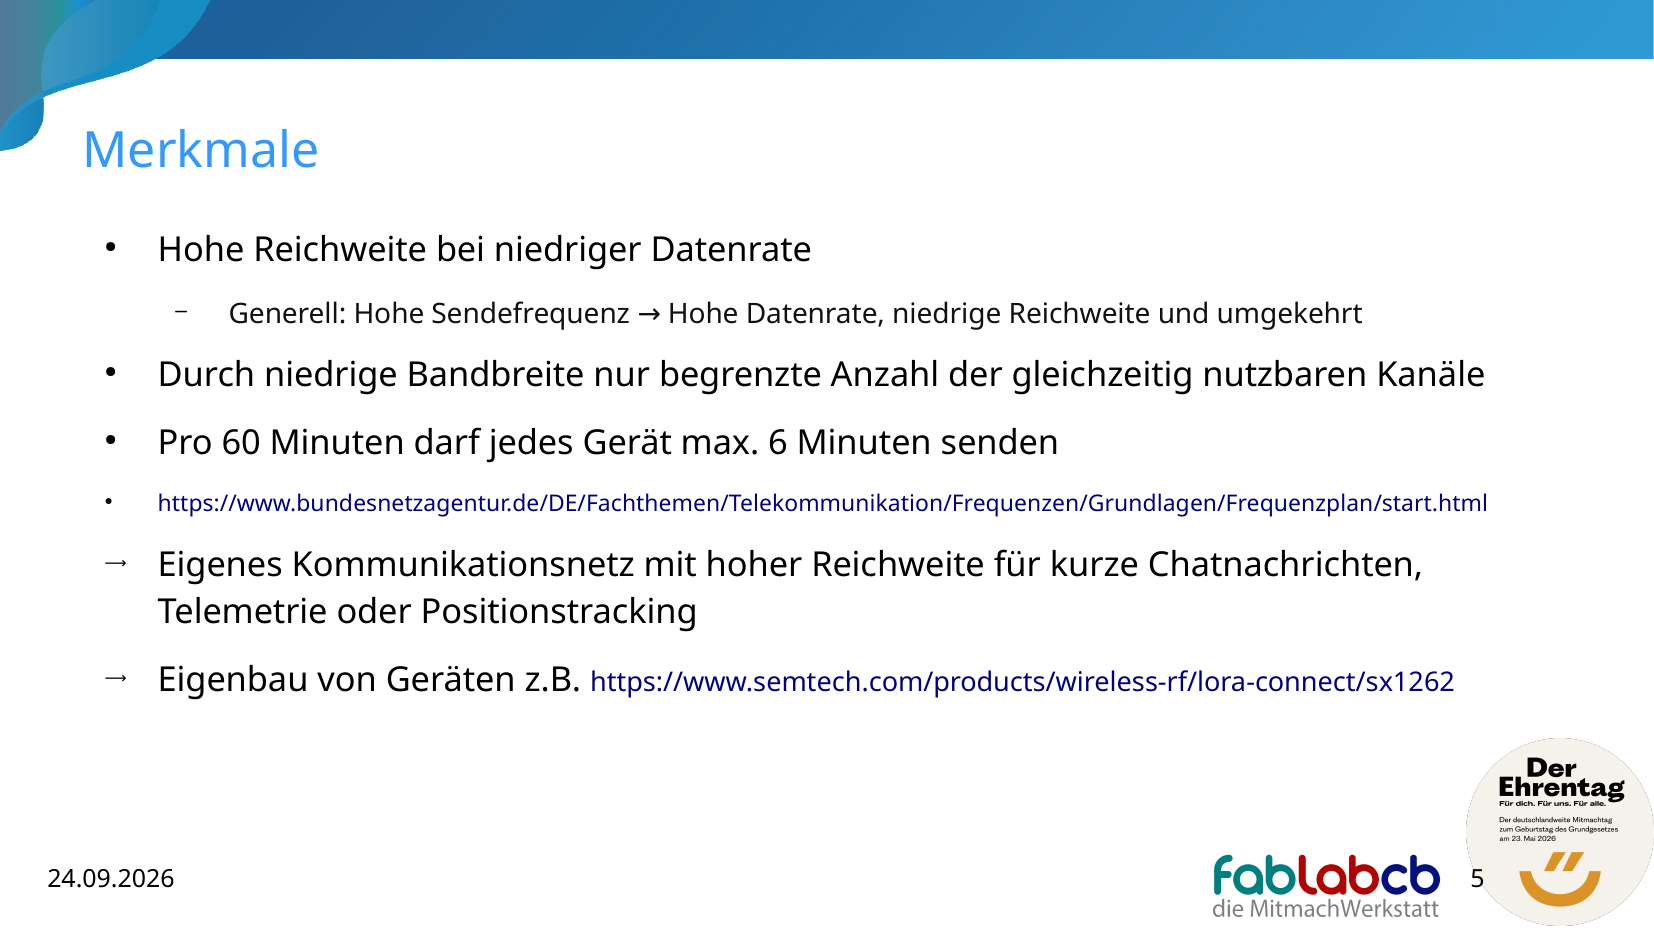

# Merkmale
Hohe Reichweite bei niedriger Datenrate
Generell: Hohe Sendefrequenz → Hohe Datenrate, niedrige Reichweite und umgekehrt
Durch niedrige Bandbreite nur begrenzte Anzahl der gleichzeitig nutzbaren Kanäle
Pro 60 Minuten darf jedes Gerät max. 6 Minuten senden
https://www.bundesnetzagentur.de/DE/Fachthemen/Telekommunikation/Frequenzen/Grundlagen/Frequenzplan/start.html
Eigenes Kommunikationsnetz mit hoher Reichweite für kurze Chatnachrichten, Telemetrie oder Positionstracking
Eigenbau von Geräten z.B. https://www.semtech.com/products/wireless-rf/lora-connect/sx1262
5